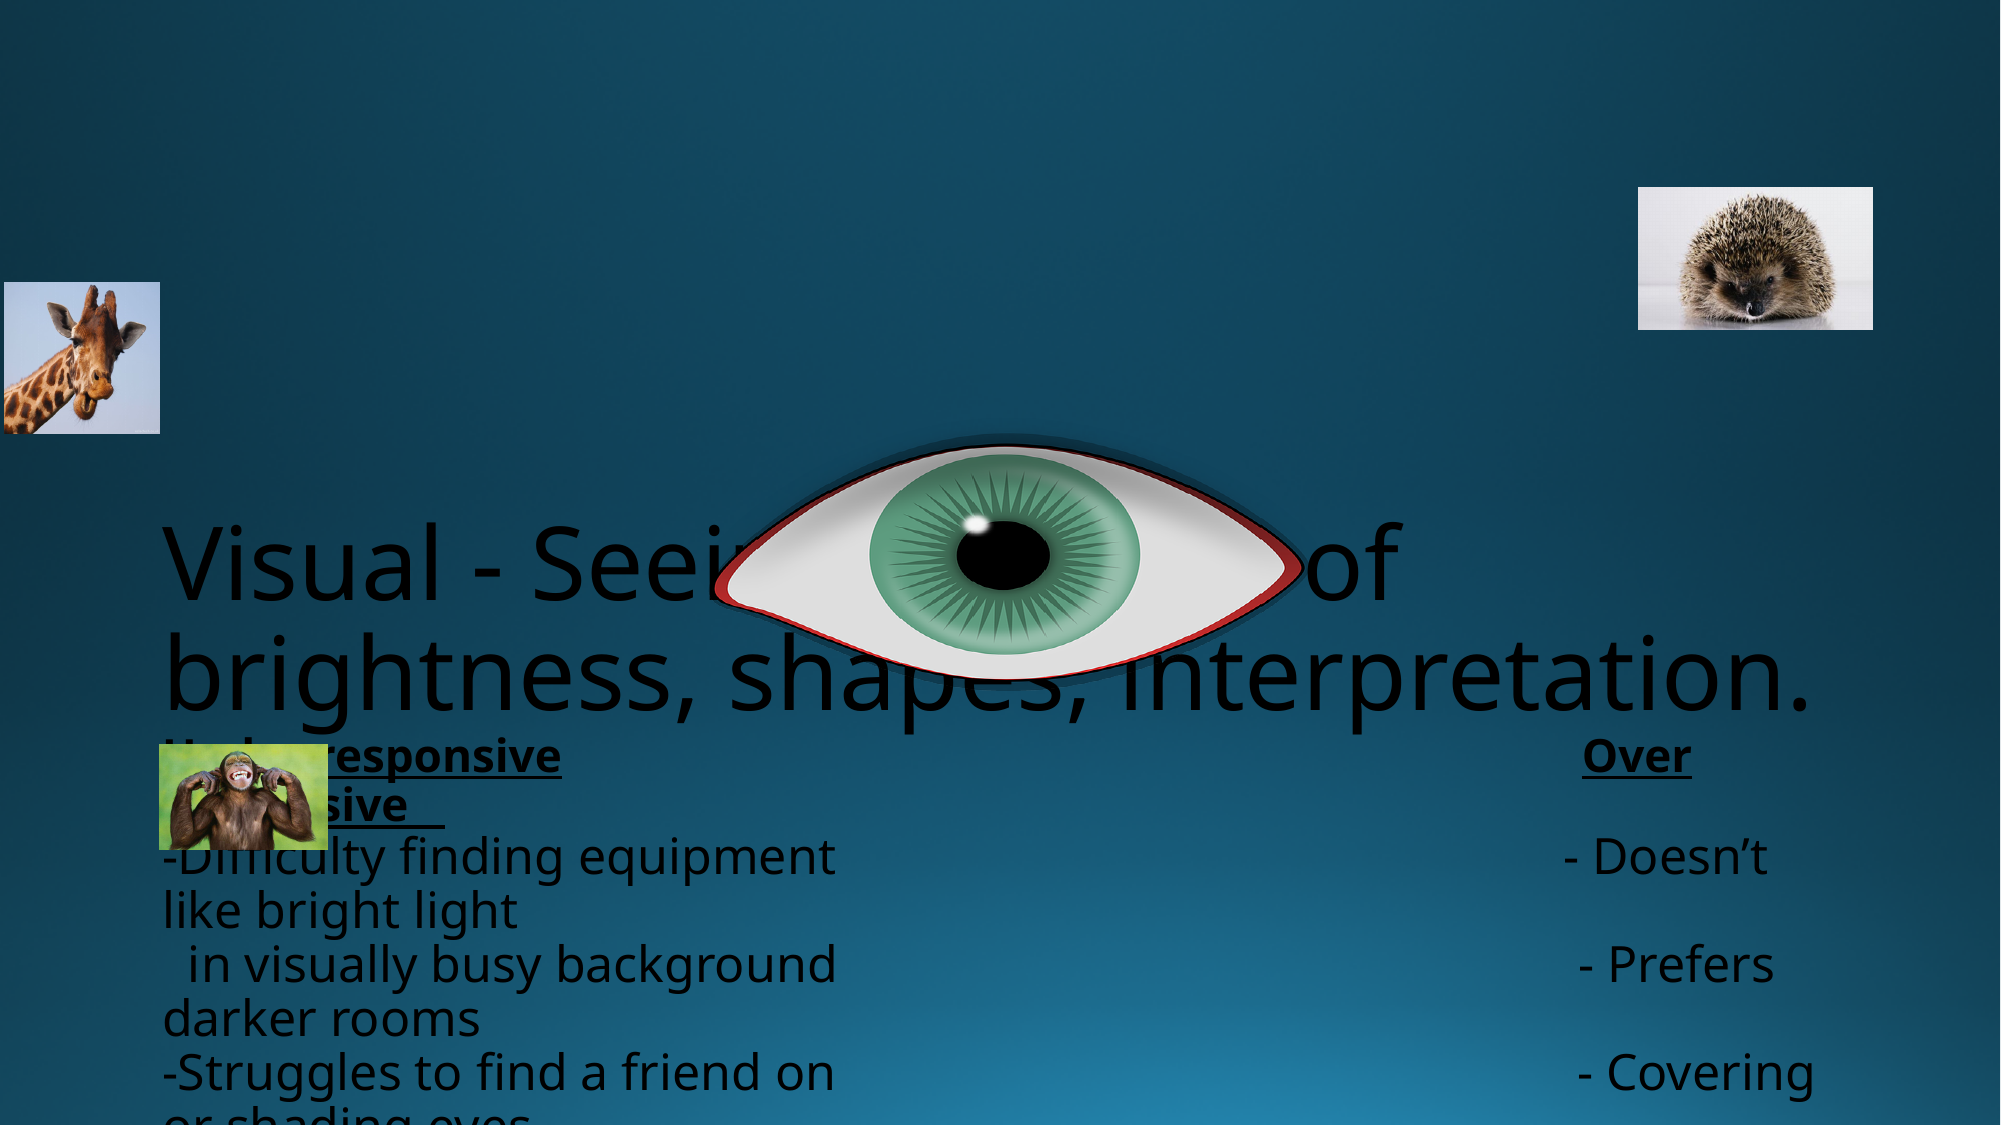

# Visual - Seeing in terms of brightness, shapes, interpretation. Under responsive Over responsive -Difficulty finding equipment - Doesn’t like bright light in visually busy background - Prefers darker rooms -Struggles to find a friend on - Covering or shading eyes the playground - Excessive blinking, eye - Struggles to find where watering when change they are on a page in ambient lighting conditions - Wears peaked caps, keeps hood up or hair over face Seeker Looking at shiny objects, flickering fingers, enjoying flashing lights and colours.